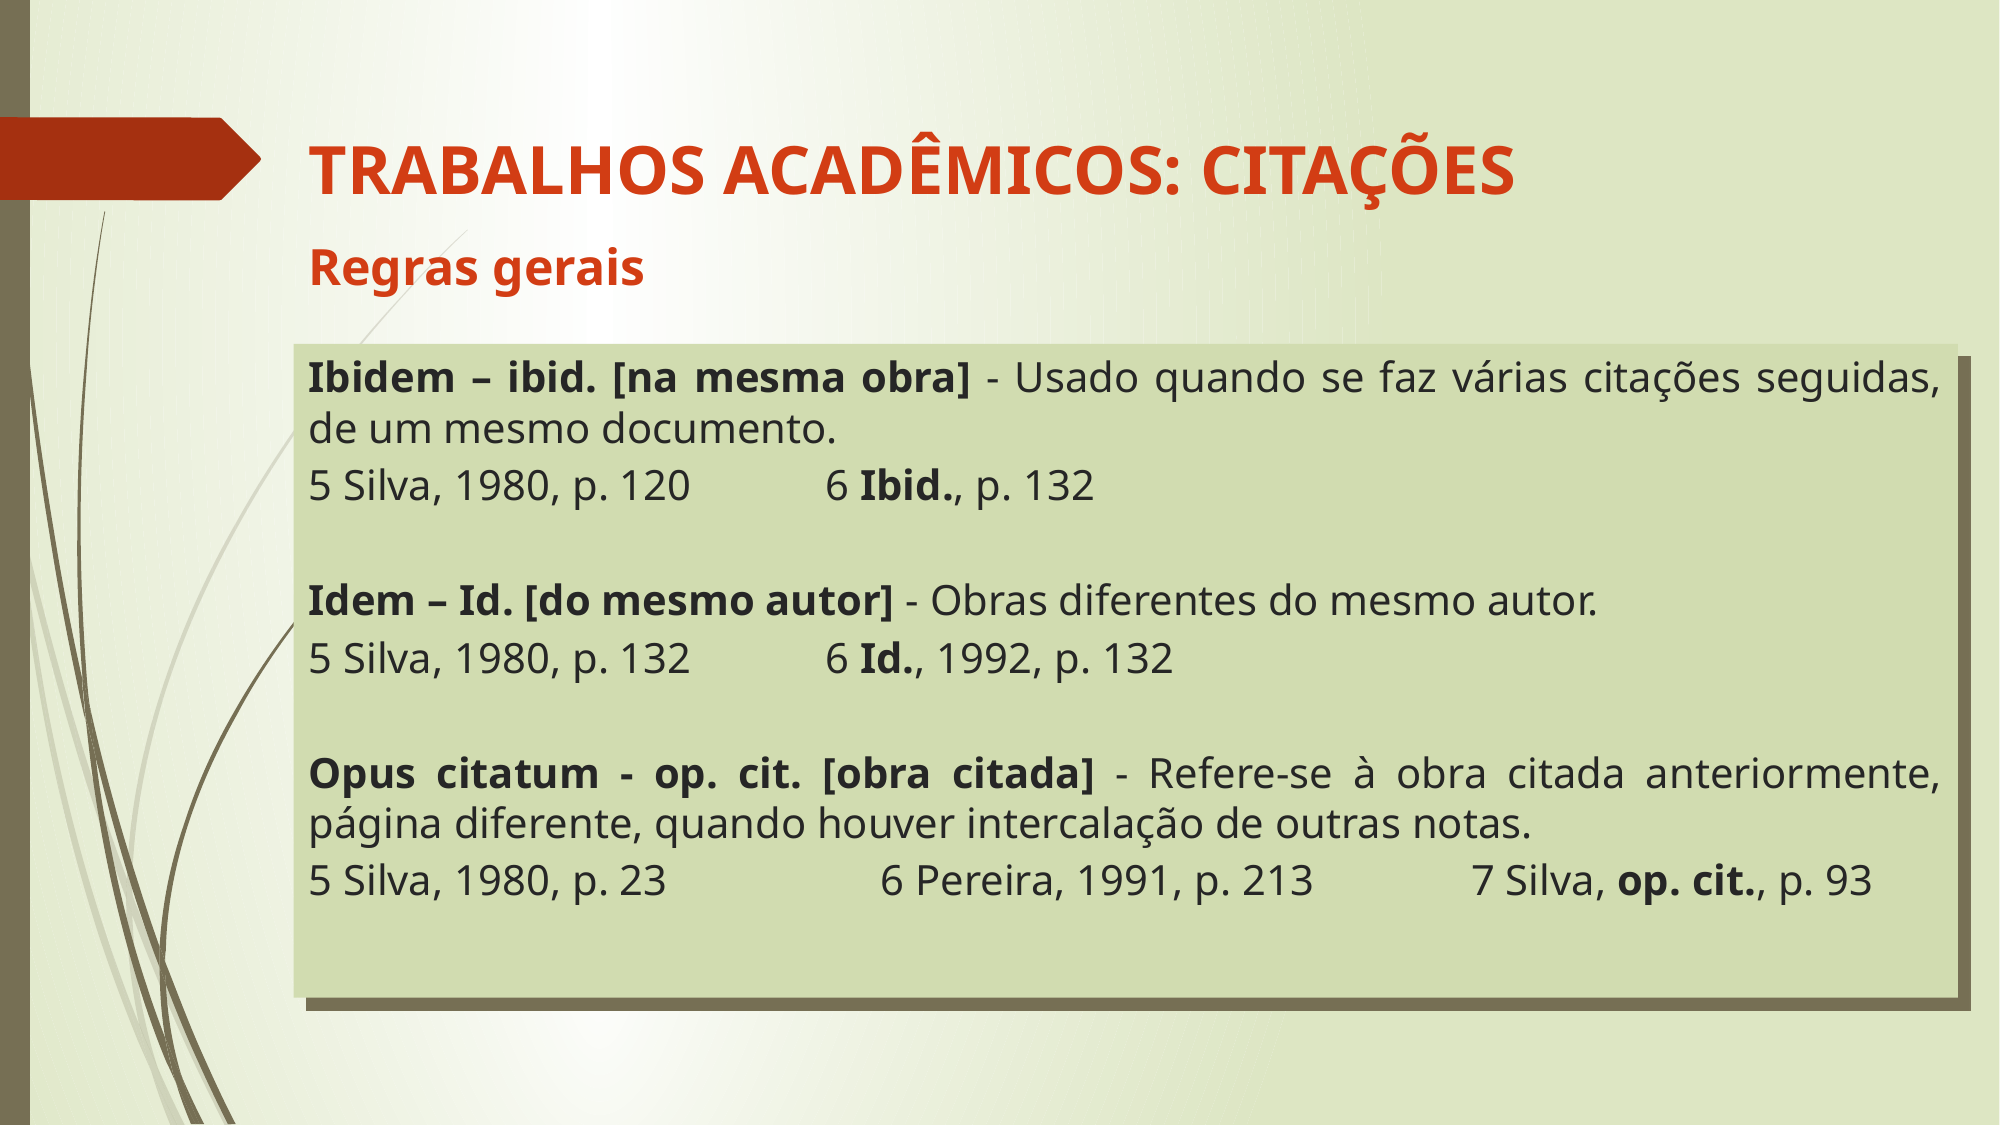

TRABALHOS ACADÊMICOS: CITAÇÕES
Regras gerais
# Ibidem – ibid. [na mesma obra] - Usado quando se faz várias citações seguidas, de um mesmo documento.
5 Silva, 1980, p. 120 		6 Ibid., p. 132
Idem – Id. [do mesmo autor] - Obras diferentes do mesmo autor.
5 Silva, 1980, p. 132 		6 Id., 1992, p. 132
Opus citatum - op. cit. [obra citada] - Refere-se à obra citada anteriormente, página diferente, quando houver intercalação de outras notas.
5 Silva, 1980, p. 23 	 6 Pereira, 1991, p. 213 	 7 Silva, op. cit., p. 93